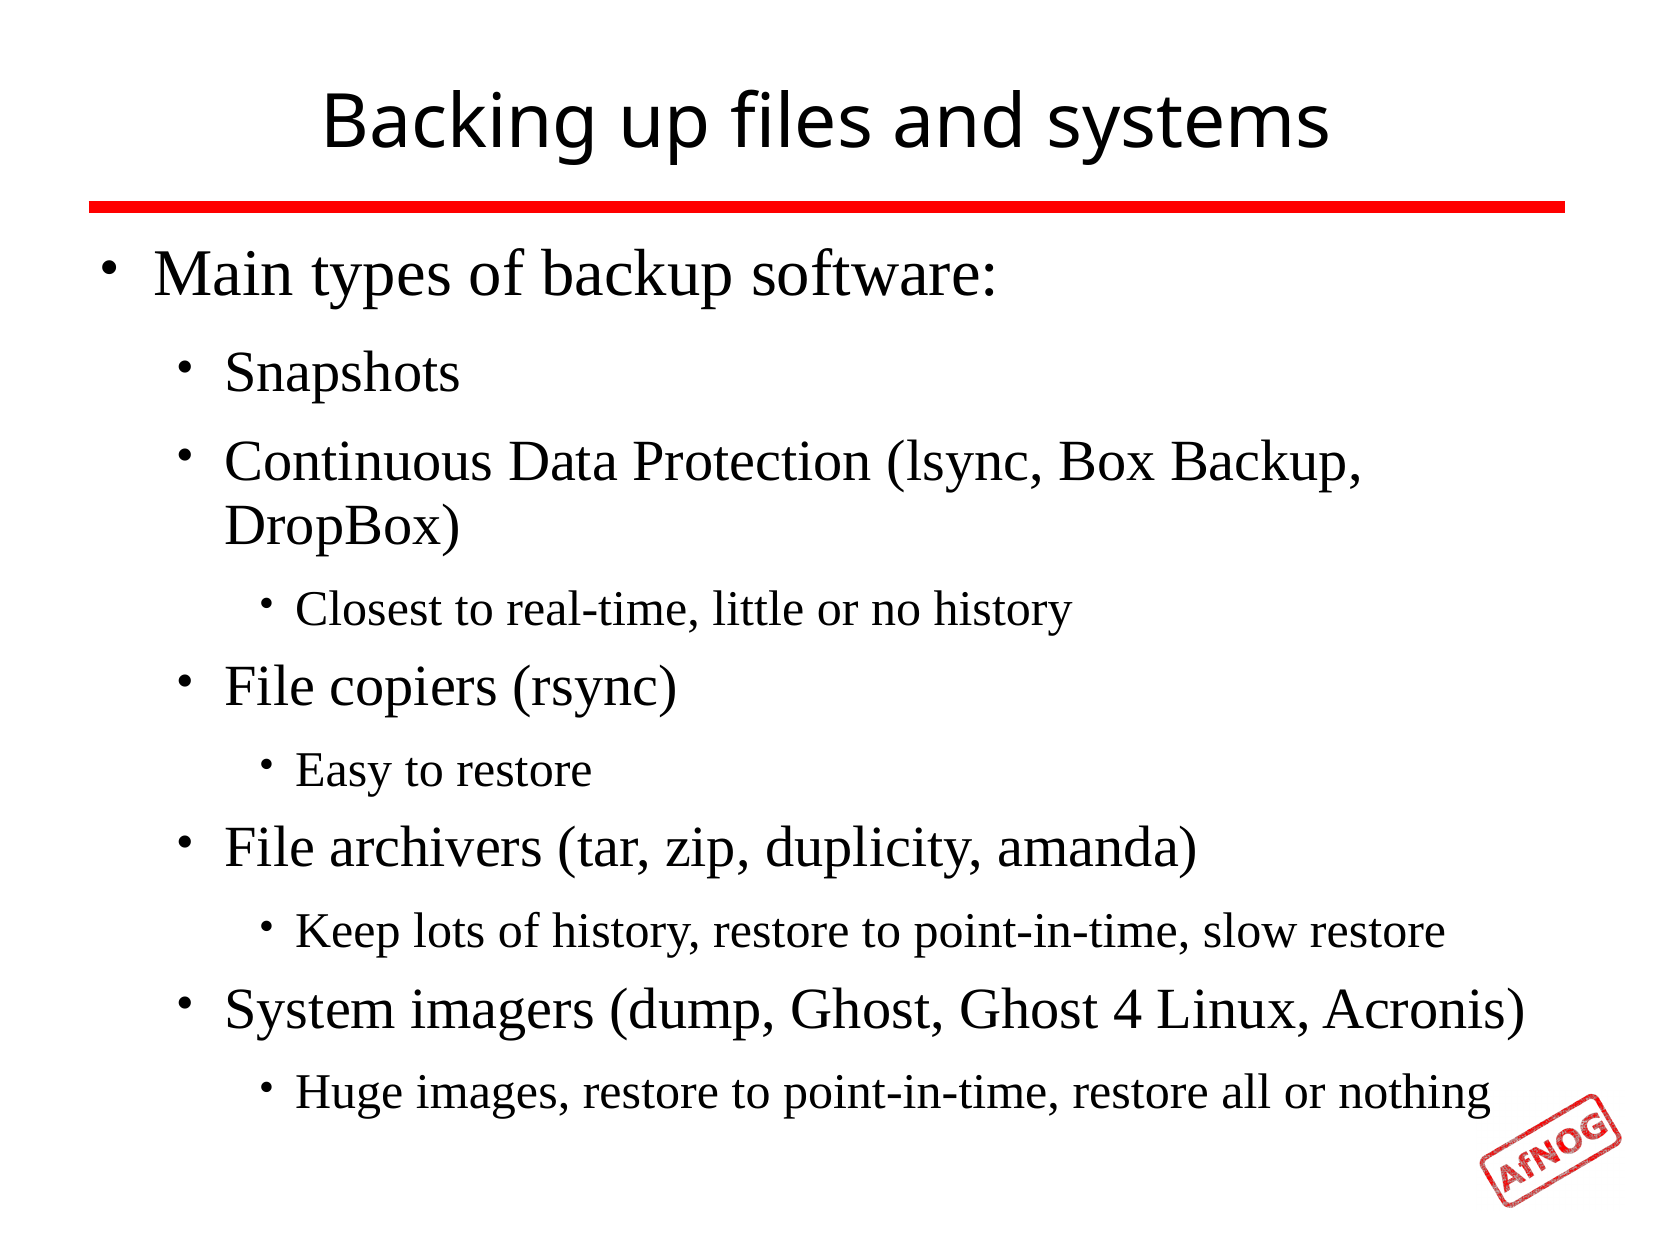

# Backing up files and systems
Main types of backup software:
Snapshots
Continuous Data Protection (lsync, Box Backup, DropBox)
Closest to real-time, little or no history
File copiers (rsync)
Easy to restore
File archivers (tar, zip, duplicity, amanda)
Keep lots of history, restore to point-in-time, slow restore
System imagers (dump, Ghost, Ghost 4 Linux, Acronis)
Huge images, restore to point-in-time, restore all or nothing